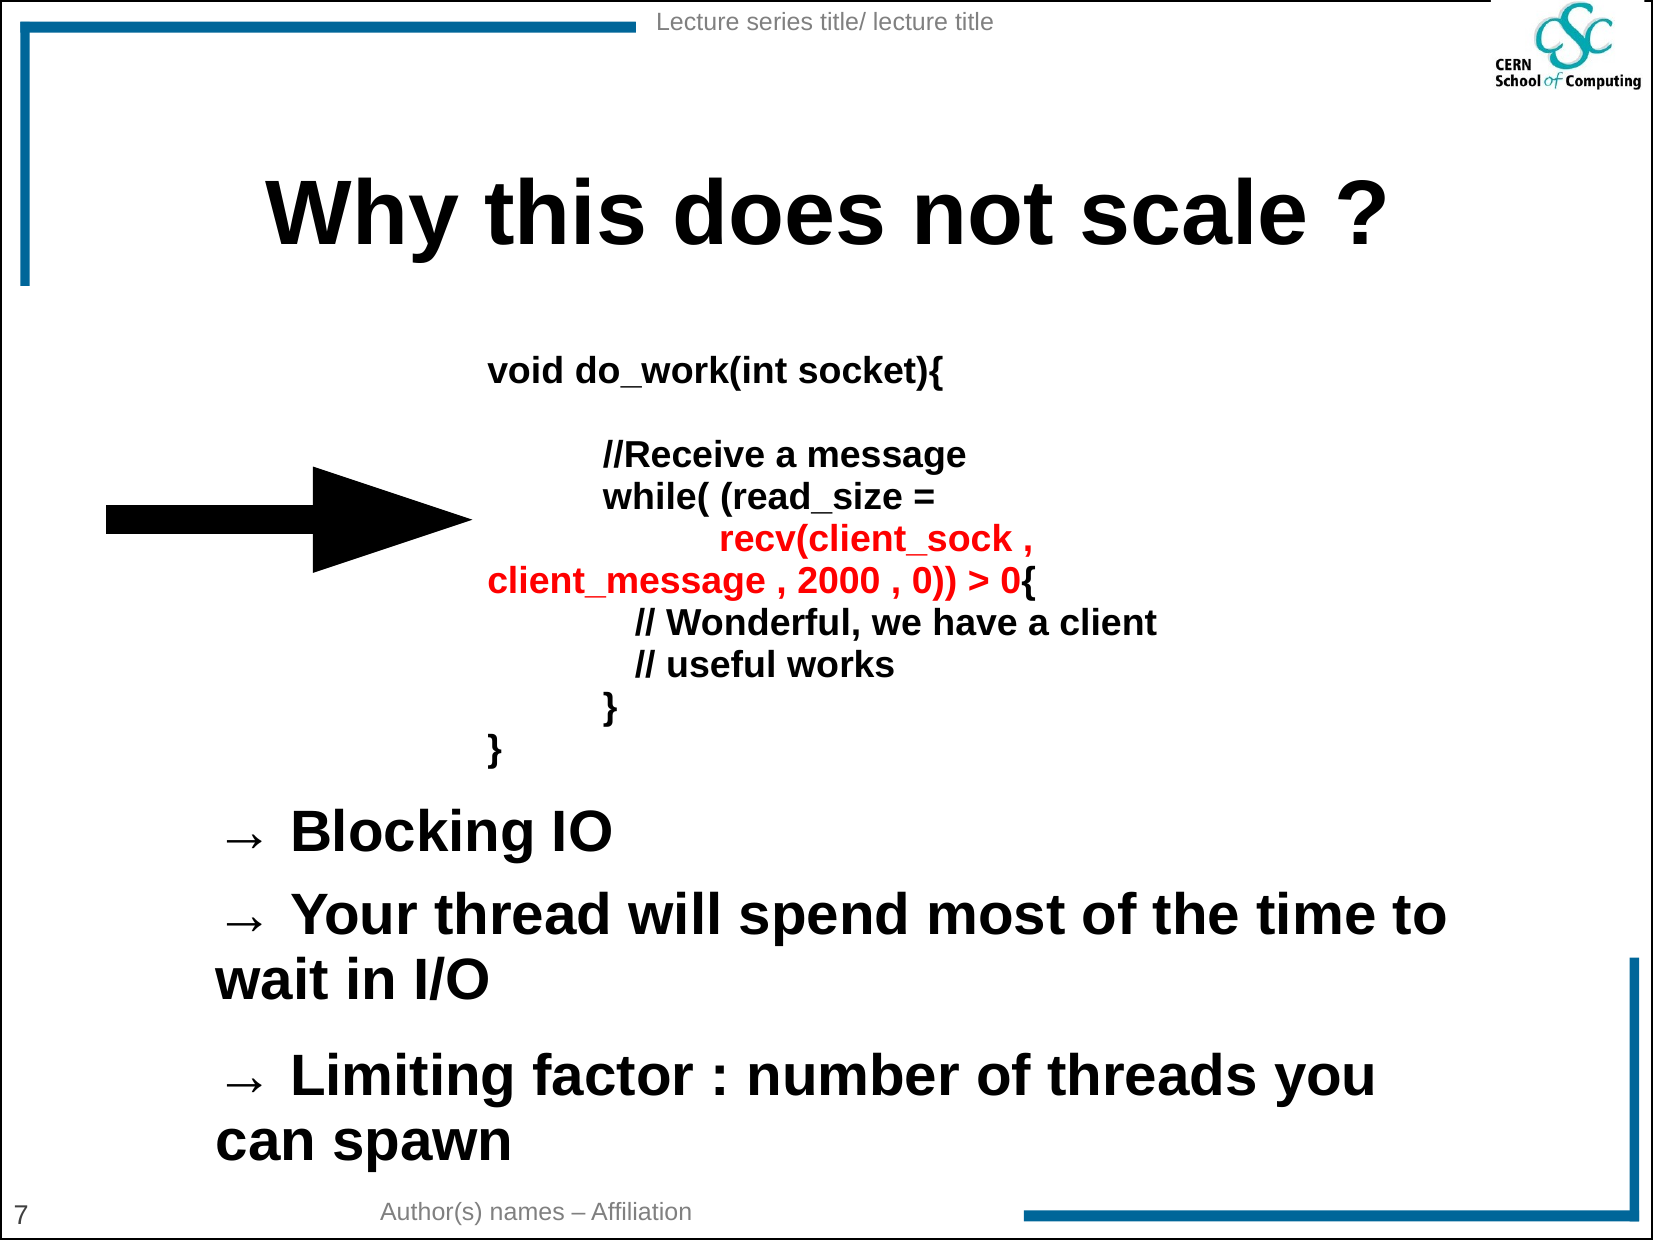

Why this does not scale ?
void do_work(int socket){
	 //Receive a message
	 while( (read_size =
			 recv(client_sock , client_message , 2000 , 0)) > 0{
		// Wonderful, we have a client
		// useful works
	 }
}
→ Blocking IO
→ Your thread will spend most of the time to wait in I/O
→ Limiting factor : number of threads you can spawn